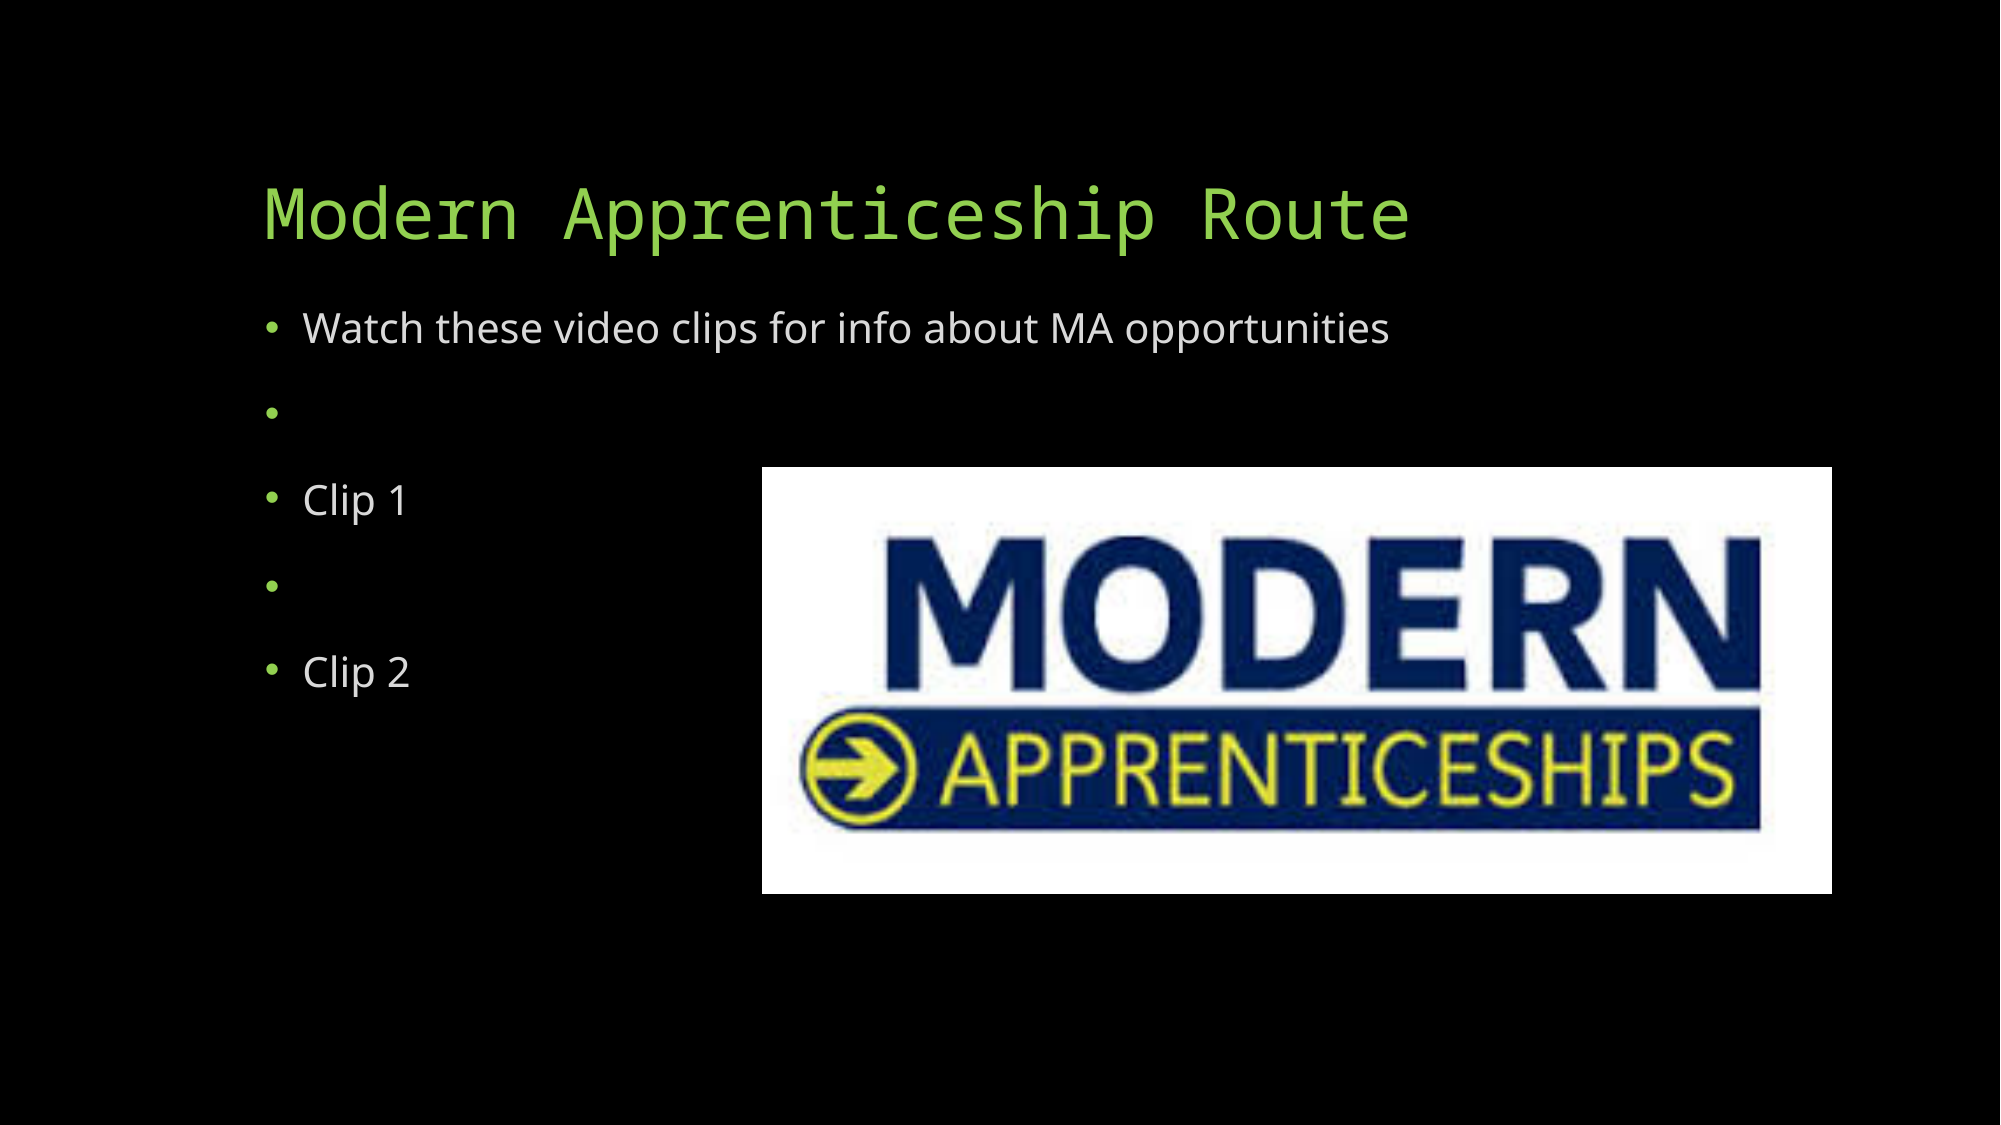

# Modern Apprenticeship Route
Watch these video clips for info about MA opportunities
Clip 1
Clip 2